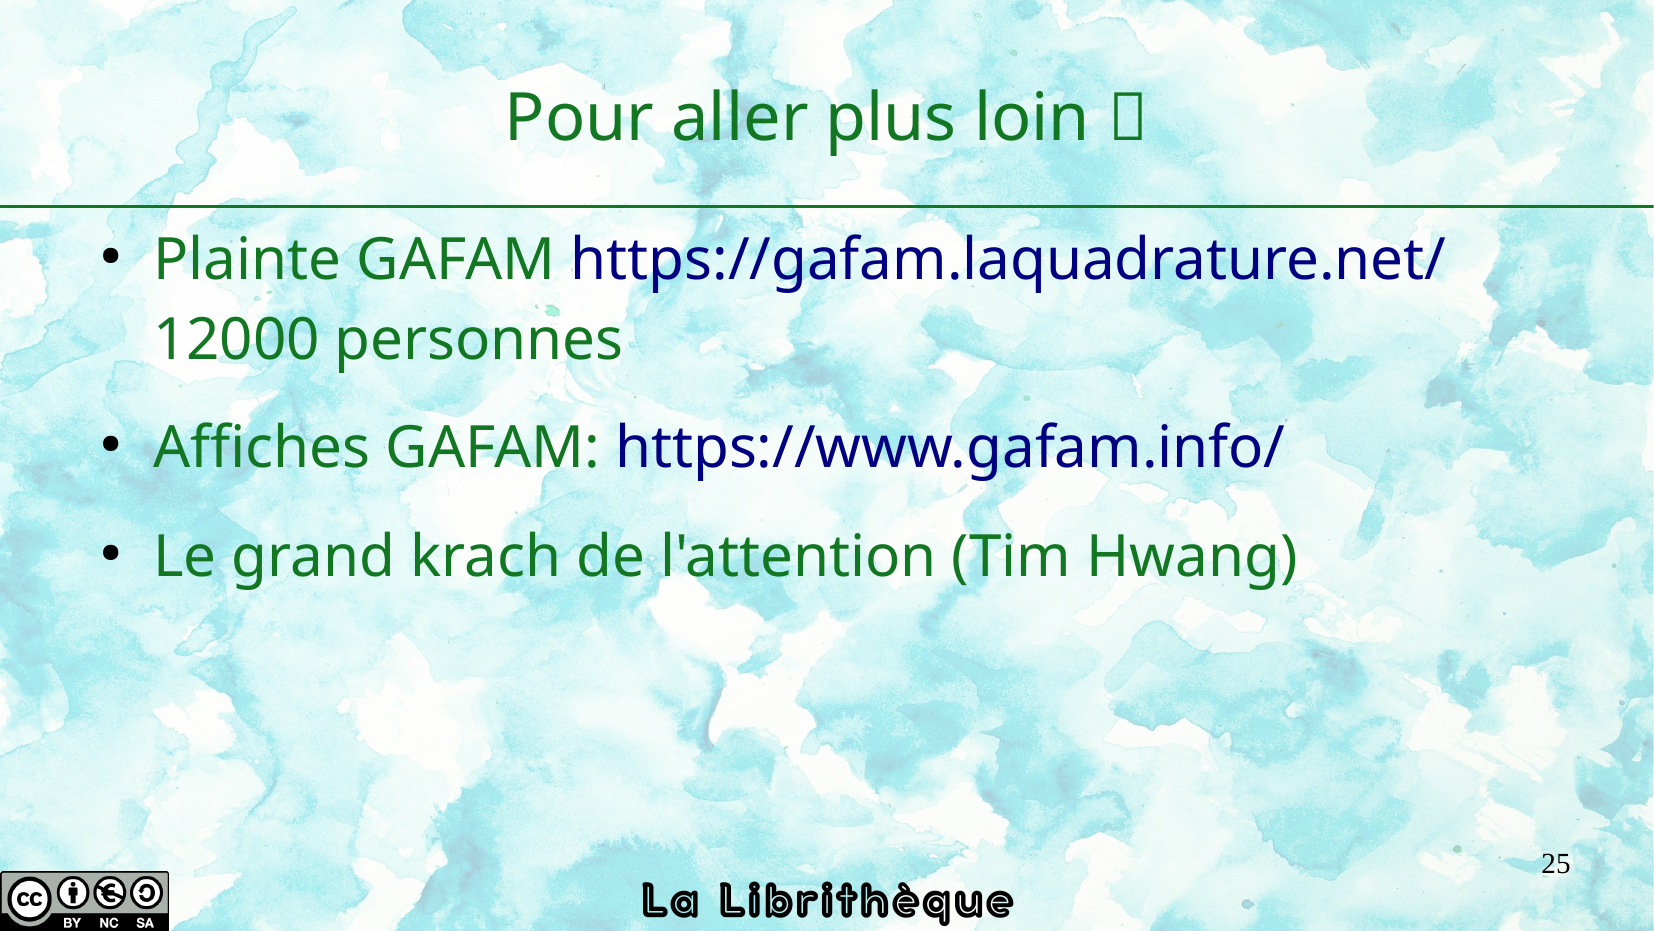

# Pour aller plus loin 🥾
Plainte GAFAM https://gafam.laquadrature.net/ 12000 personnes
Affiches GAFAM: https://www.gafam.info/
Le grand krach de l'attention (Tim Hwang)
25